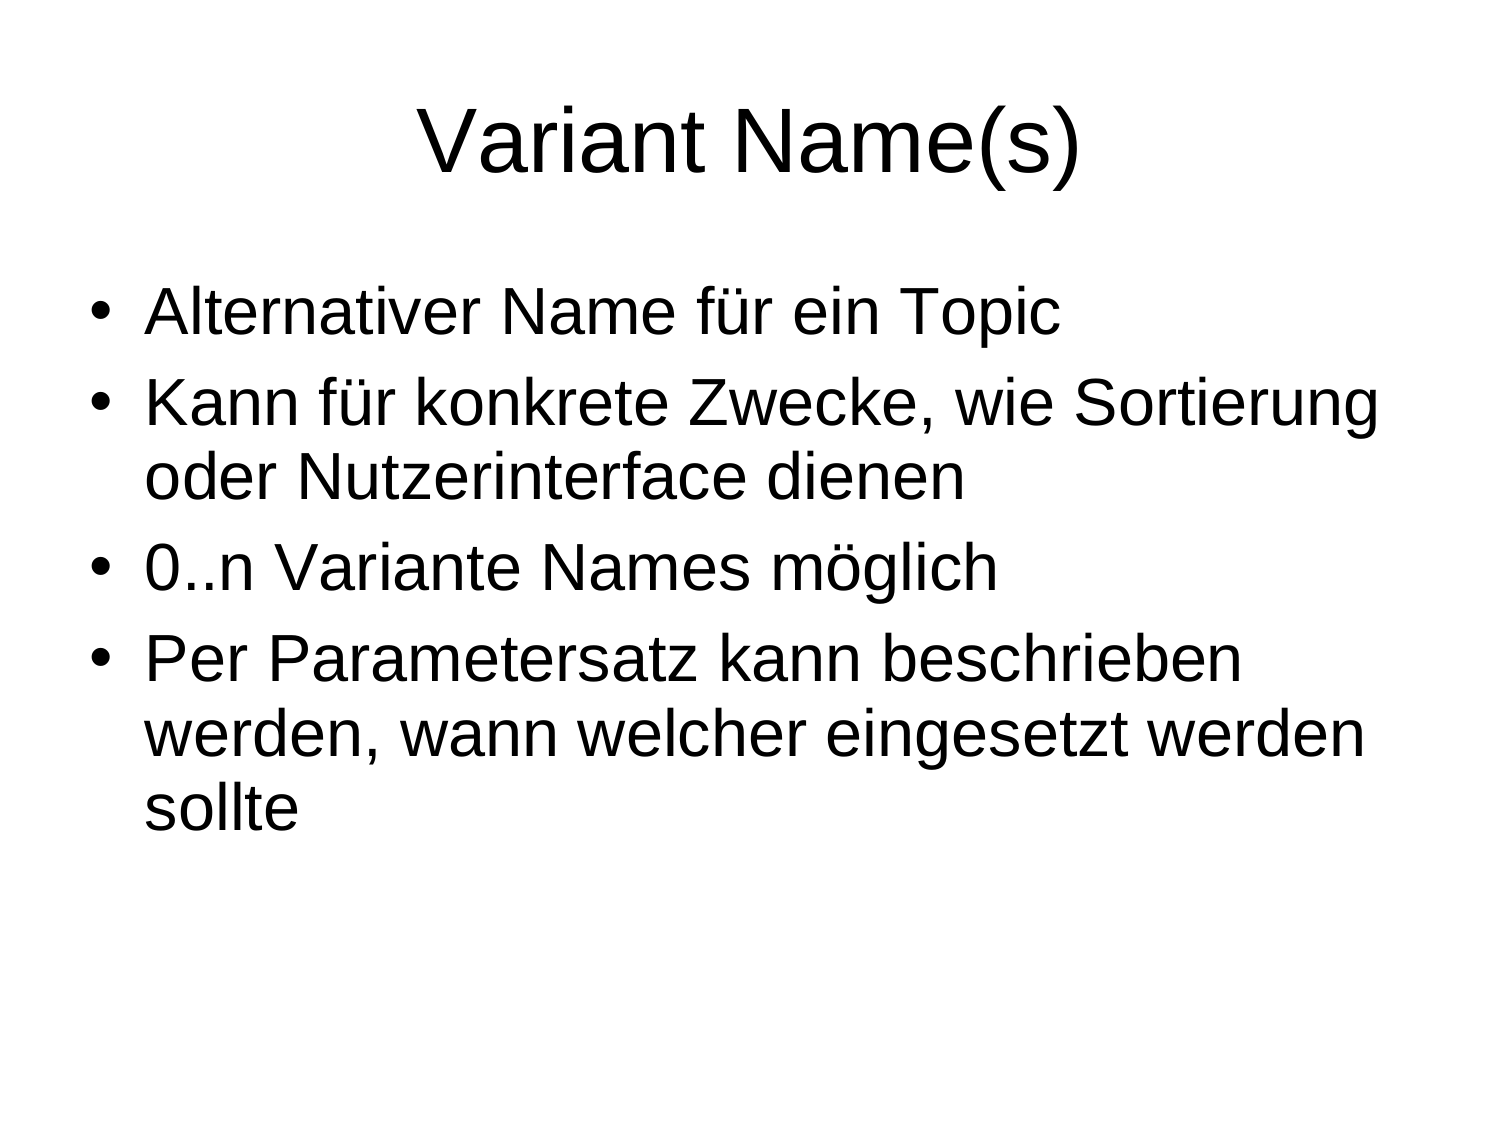

# Variant Name(s)
Alternativer Name für ein Topic
Kann für konkrete Zwecke, wie Sortierung oder Nutzerinterface dienen
0..n Variante Names möglich
Per Parametersatz kann beschrieben werden, wann welcher eingesetzt werden sollte